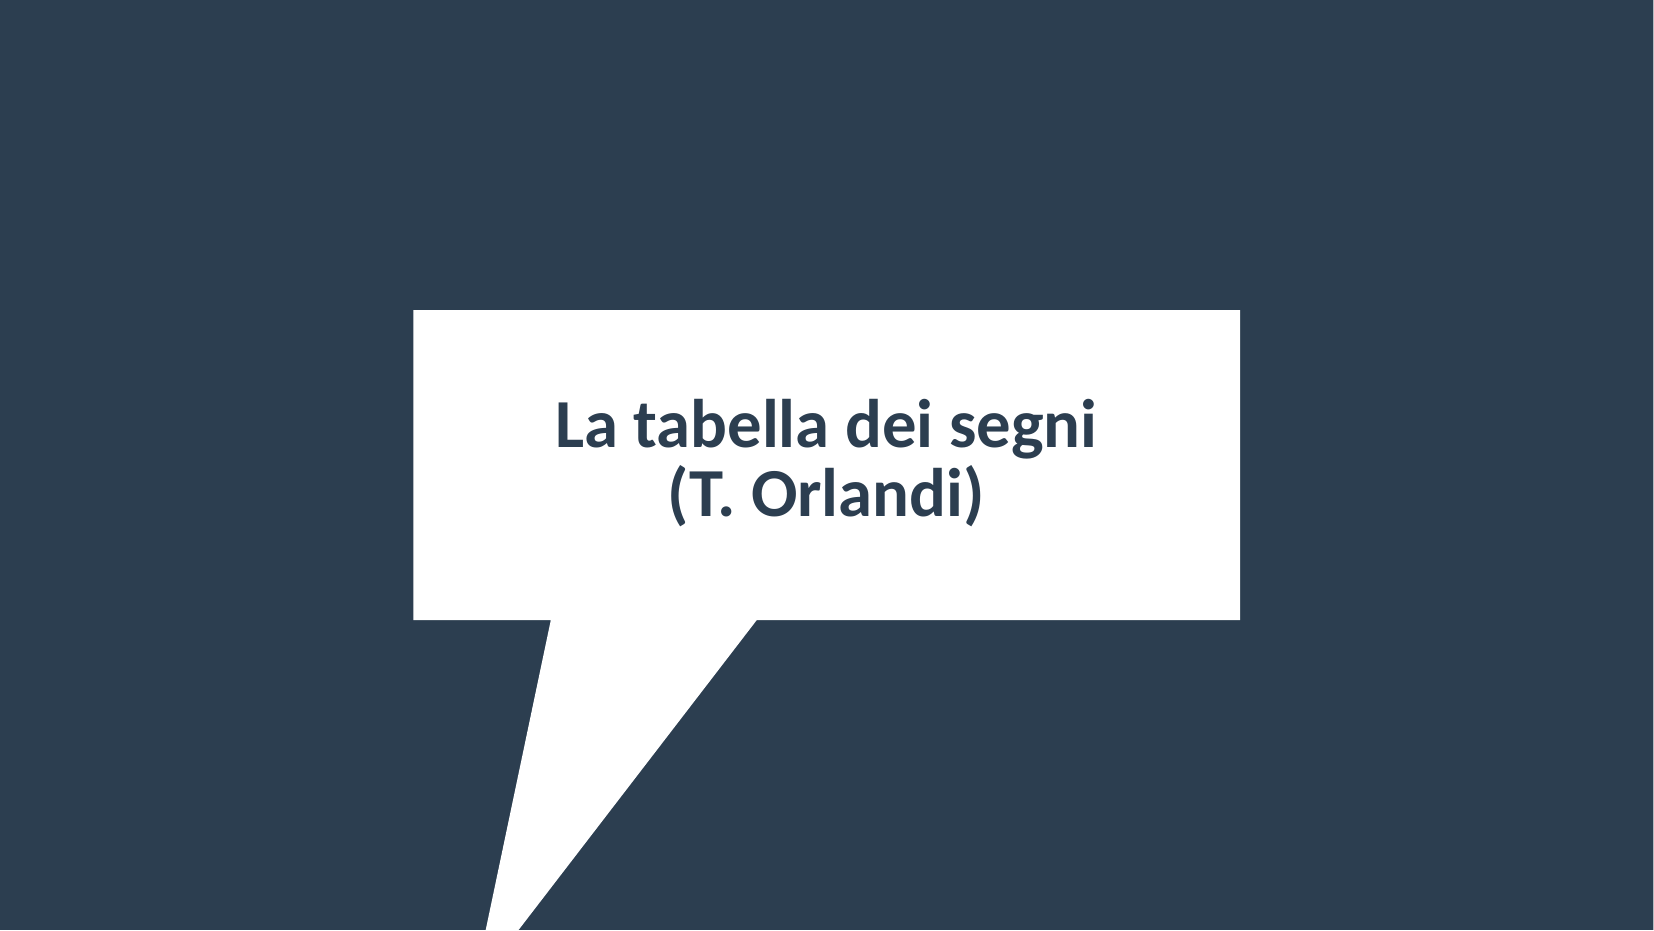

# La tabella dei segni (T. Orlandi)